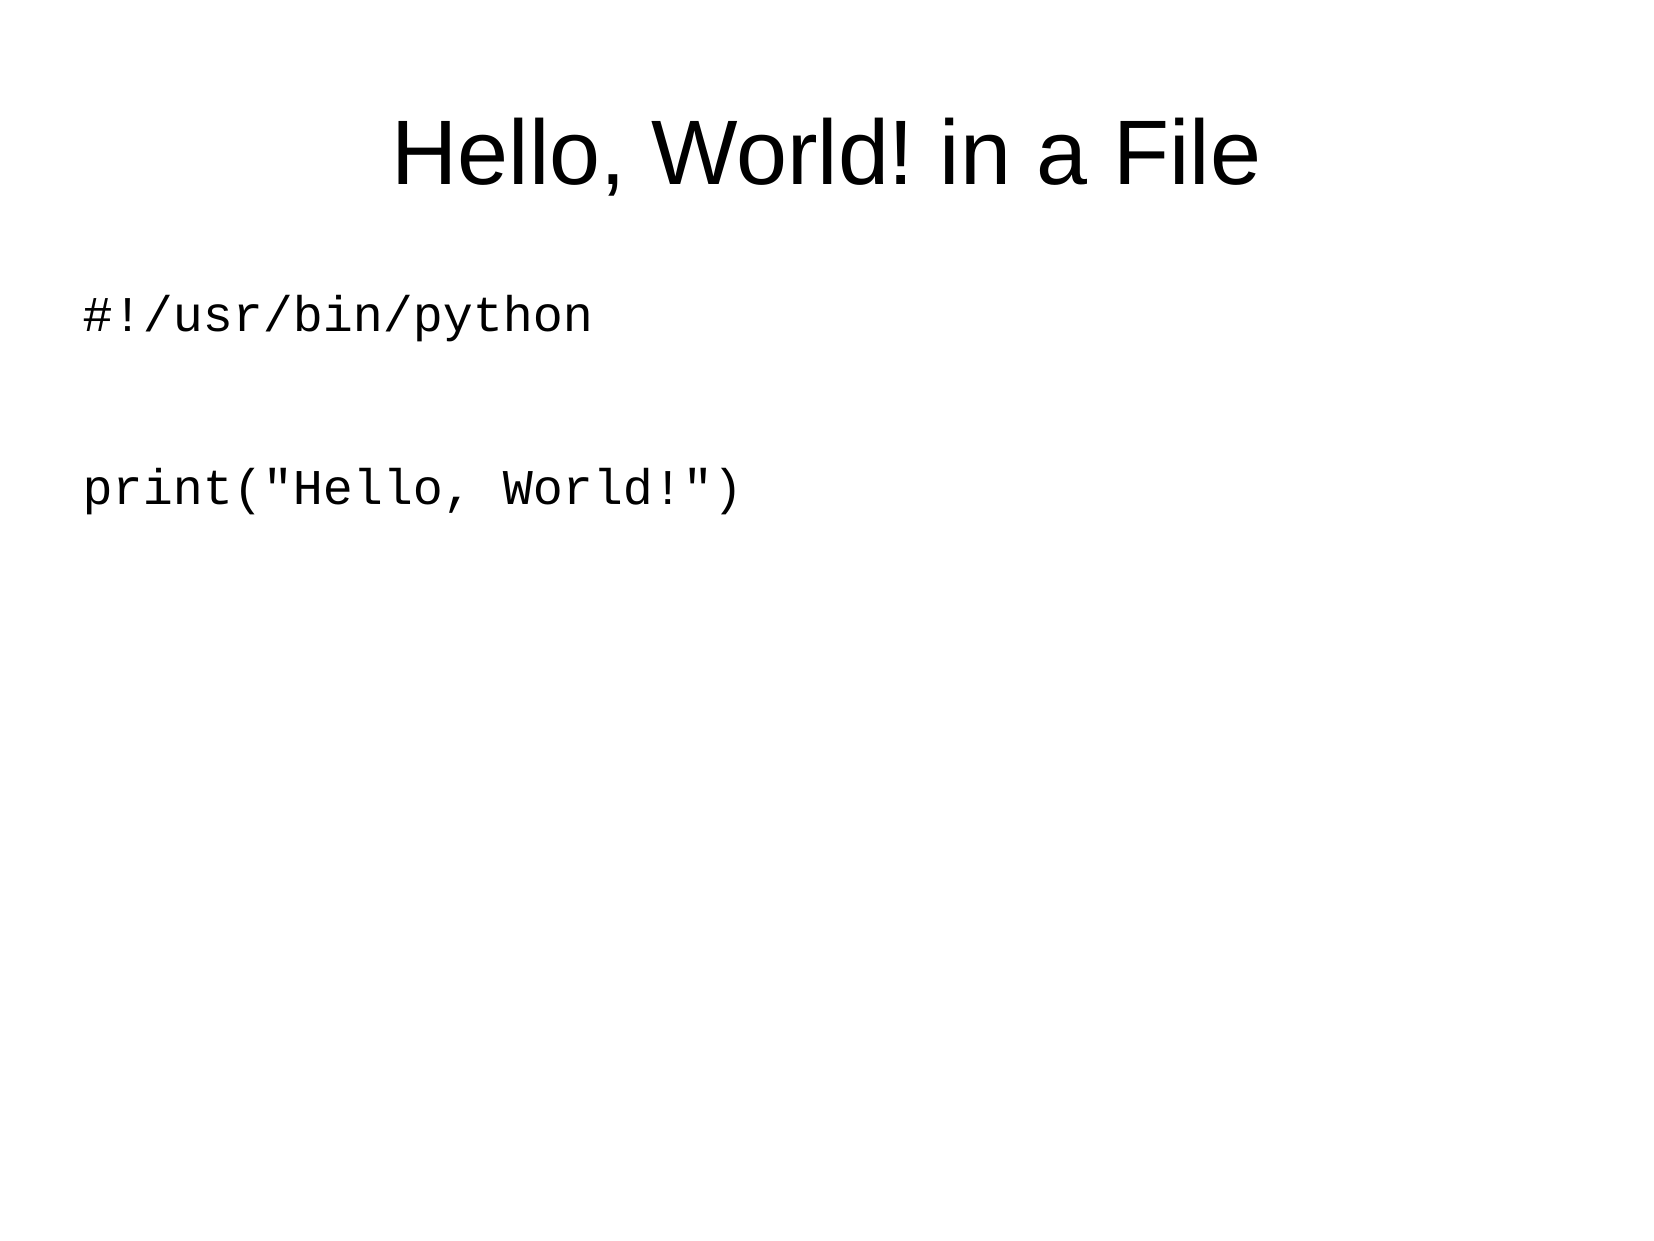

# Hello, World! in a File
#!/usr/bin/python
print("Hello, World!")